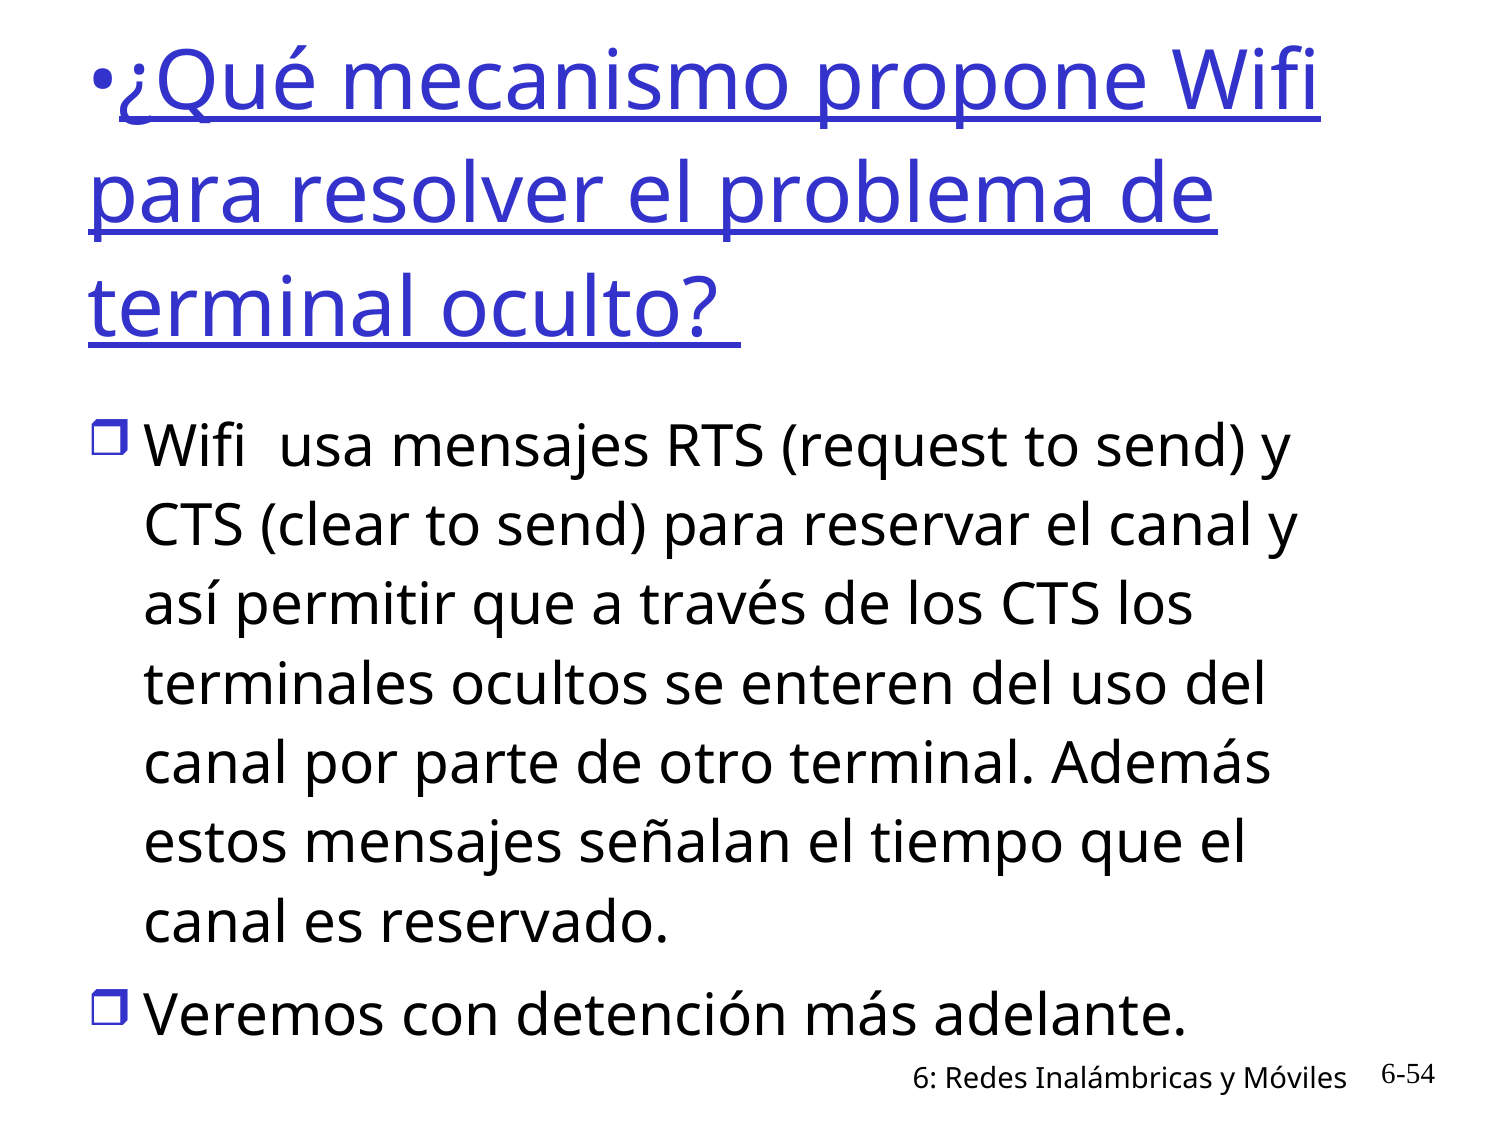

# ¿Qué mecanismo propone Wifi para resolver el problema de terminal oculto?
Wifi usa mensajes RTS (request to send) y CTS (clear to send) para reservar el canal y así permitir que a través de los CTS los terminales ocultos se enteren del uso del canal por parte de otro terminal. Además estos mensajes señalan el tiempo que el canal es reservado.
Veremos con detención más adelante.
54